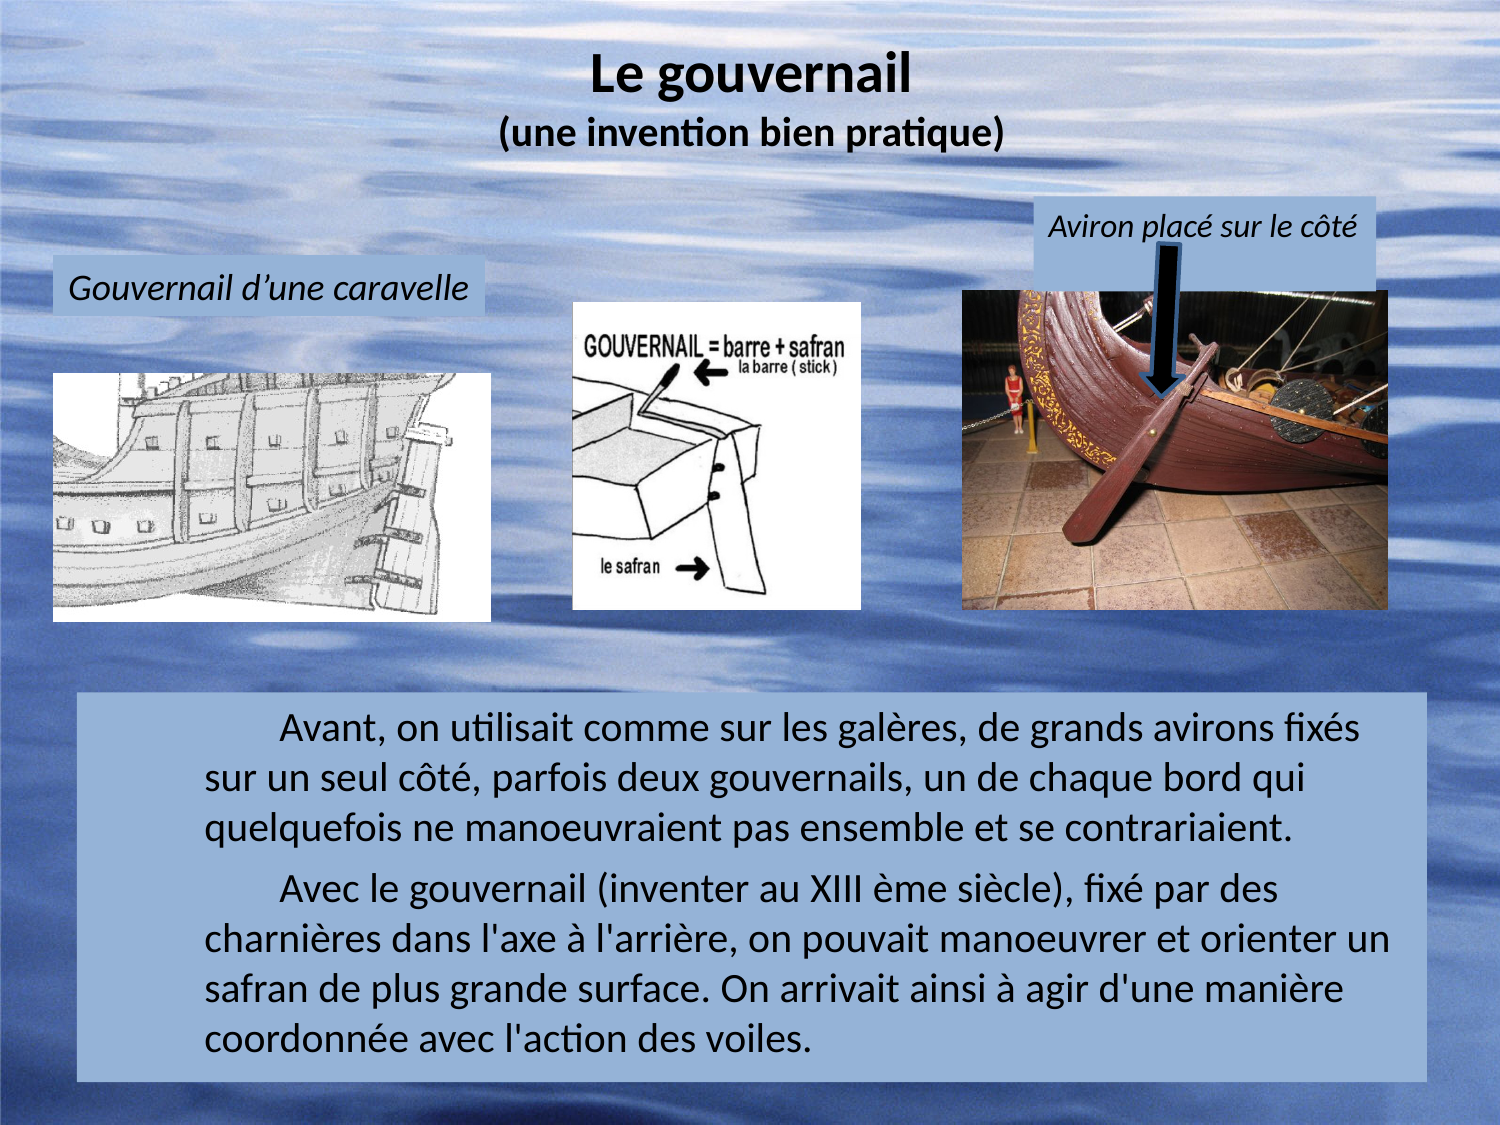

# Le gouvernail (une invention bien pratique)
Aviron placé sur le côté
Gouvernail d’une caravelle
	Avant, on utilisait comme sur les galères, de grands avirons fixés sur un seul côté, parfois deux gouvernails, un de chaque bord qui quelquefois ne manoeuvraient pas ensemble et se contrariaient.
	Avec le gouvernail (inventer au XIII ème siècle), fixé par des charnières dans l'axe à l'arrière, on pouvait manoeuvrer et orienter un safran de plus grande surface. On arrivait ainsi à agir d'une manière coordonnée avec l'action des voiles.